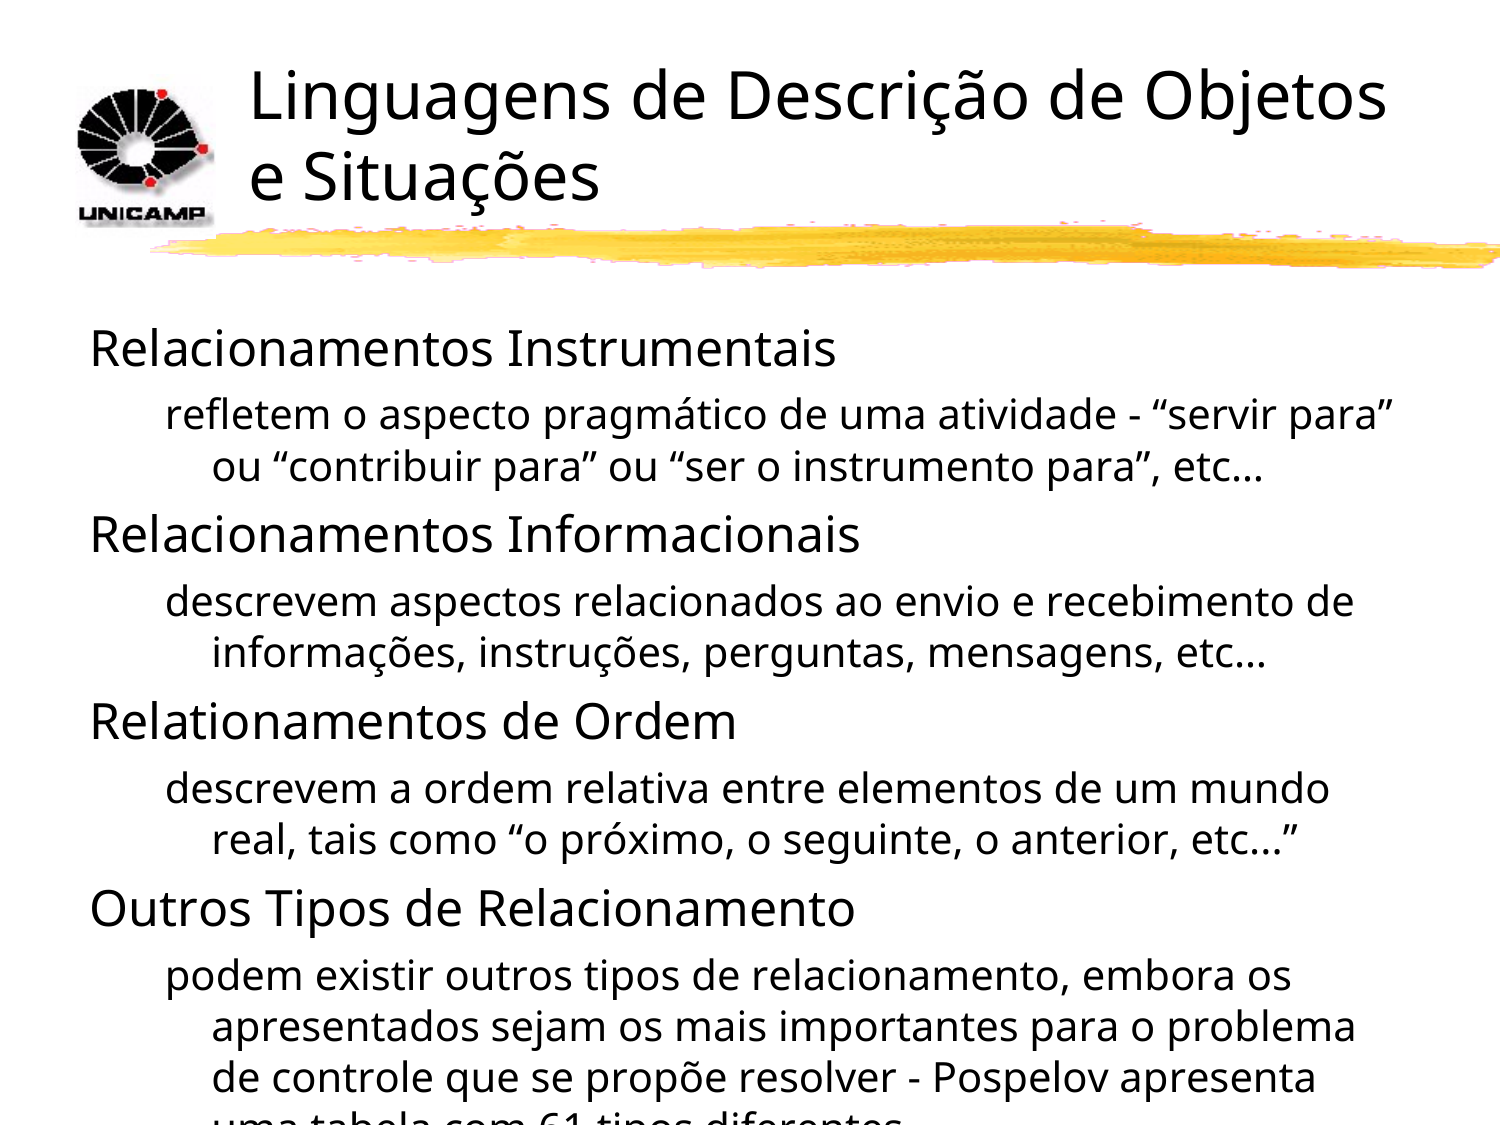

# Linguagens de Descrição de Objetos e Situações
Relacionamentos Instrumentais
refletem o aspecto pragmático de uma atividade - “servir para” ou “contribuir para” ou “ser o instrumento para”, etc…
Relacionamentos Informacionais
descrevem aspectos relacionados ao envio e recebimento de informações, instruções, perguntas, mensagens, etc…
Relationamentos de Ordem
descrevem a ordem relativa entre elementos de um mundo real, tais como “o próximo, o seguinte, o anterior, etc...”
Outros Tipos de Relacionamento
podem existir outros tipos de relacionamento, embora os apresentados sejam os mais importantes para o problema de controle que se propõe resolver - Pospelov apresenta uma tabela com 61 tipos diferentes